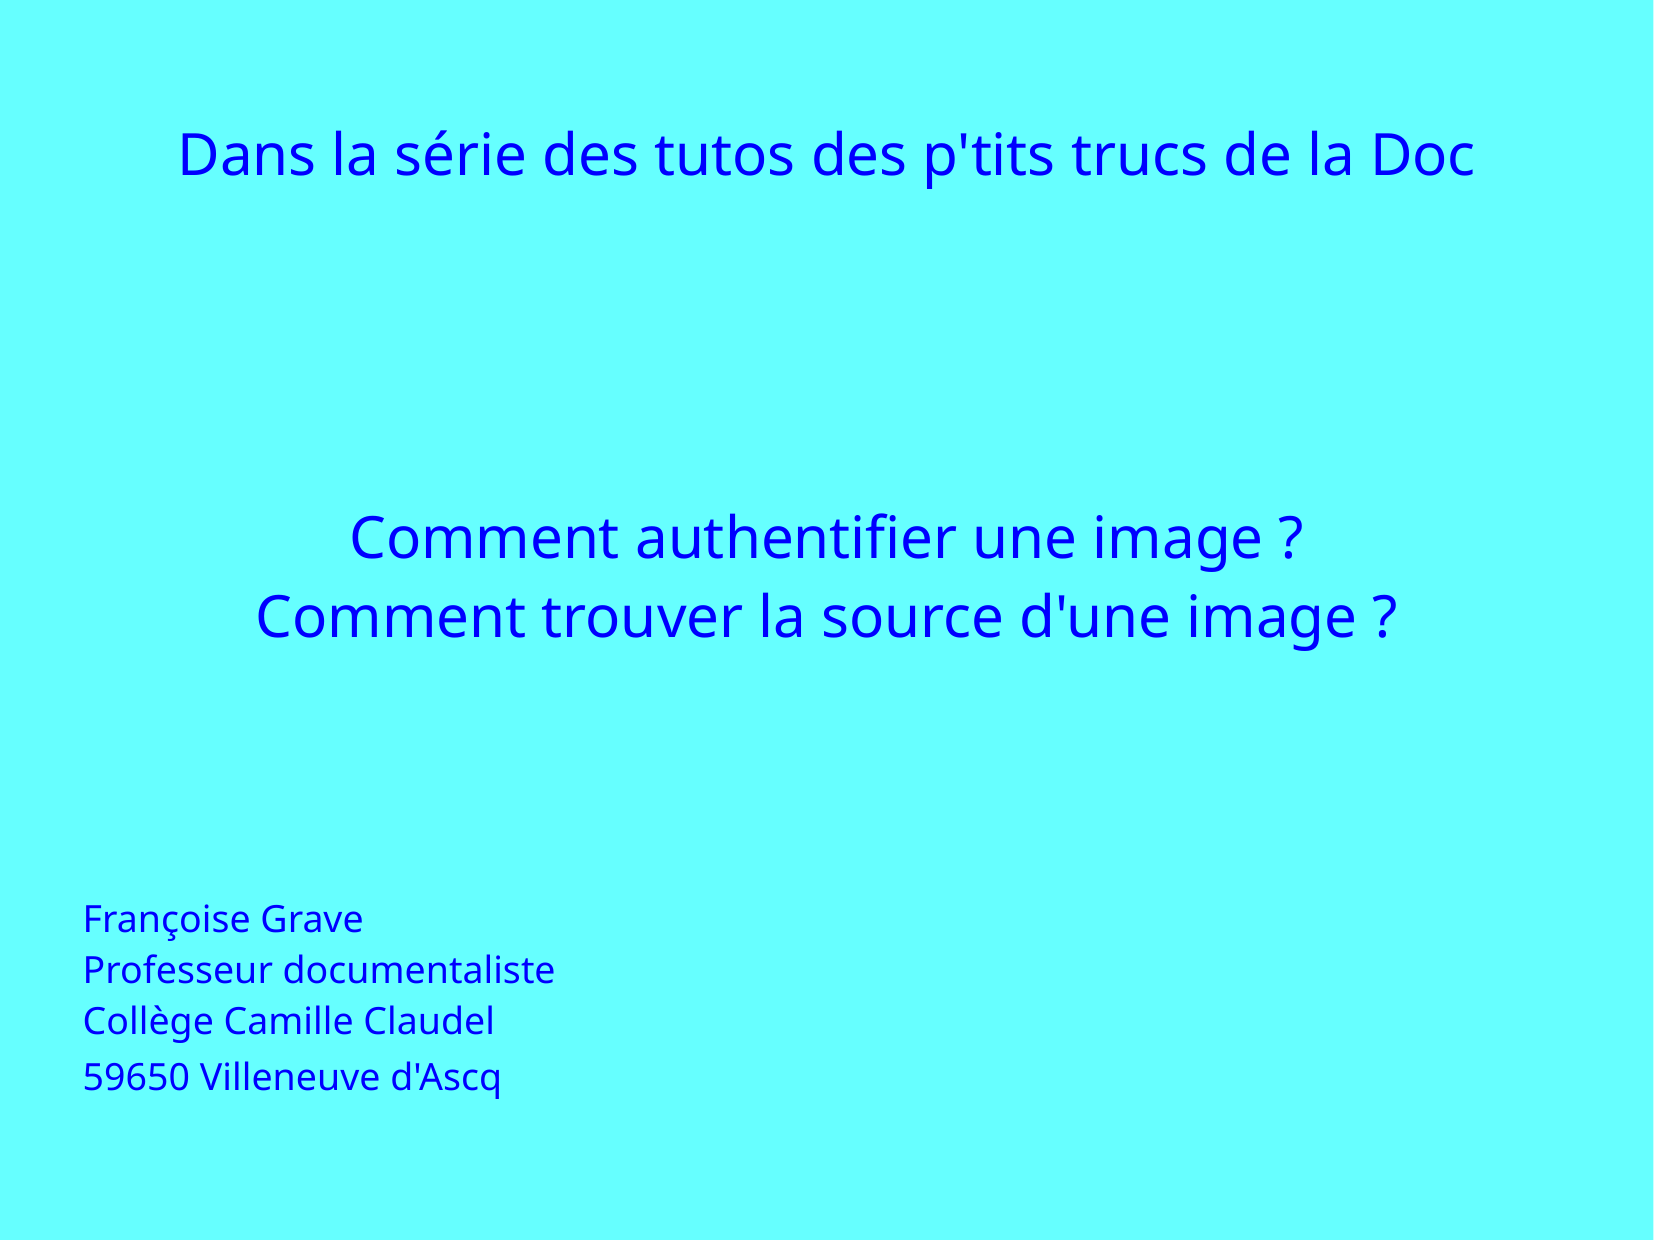

# Dans la série des tutos des p'tits trucs de la Doc
Comment authentifier une image ?
Comment trouver la source d'une image ?
Françoise Grave
Professeur documentaliste
Collège Camille Claudel
59650 Villeneuve d'Ascq